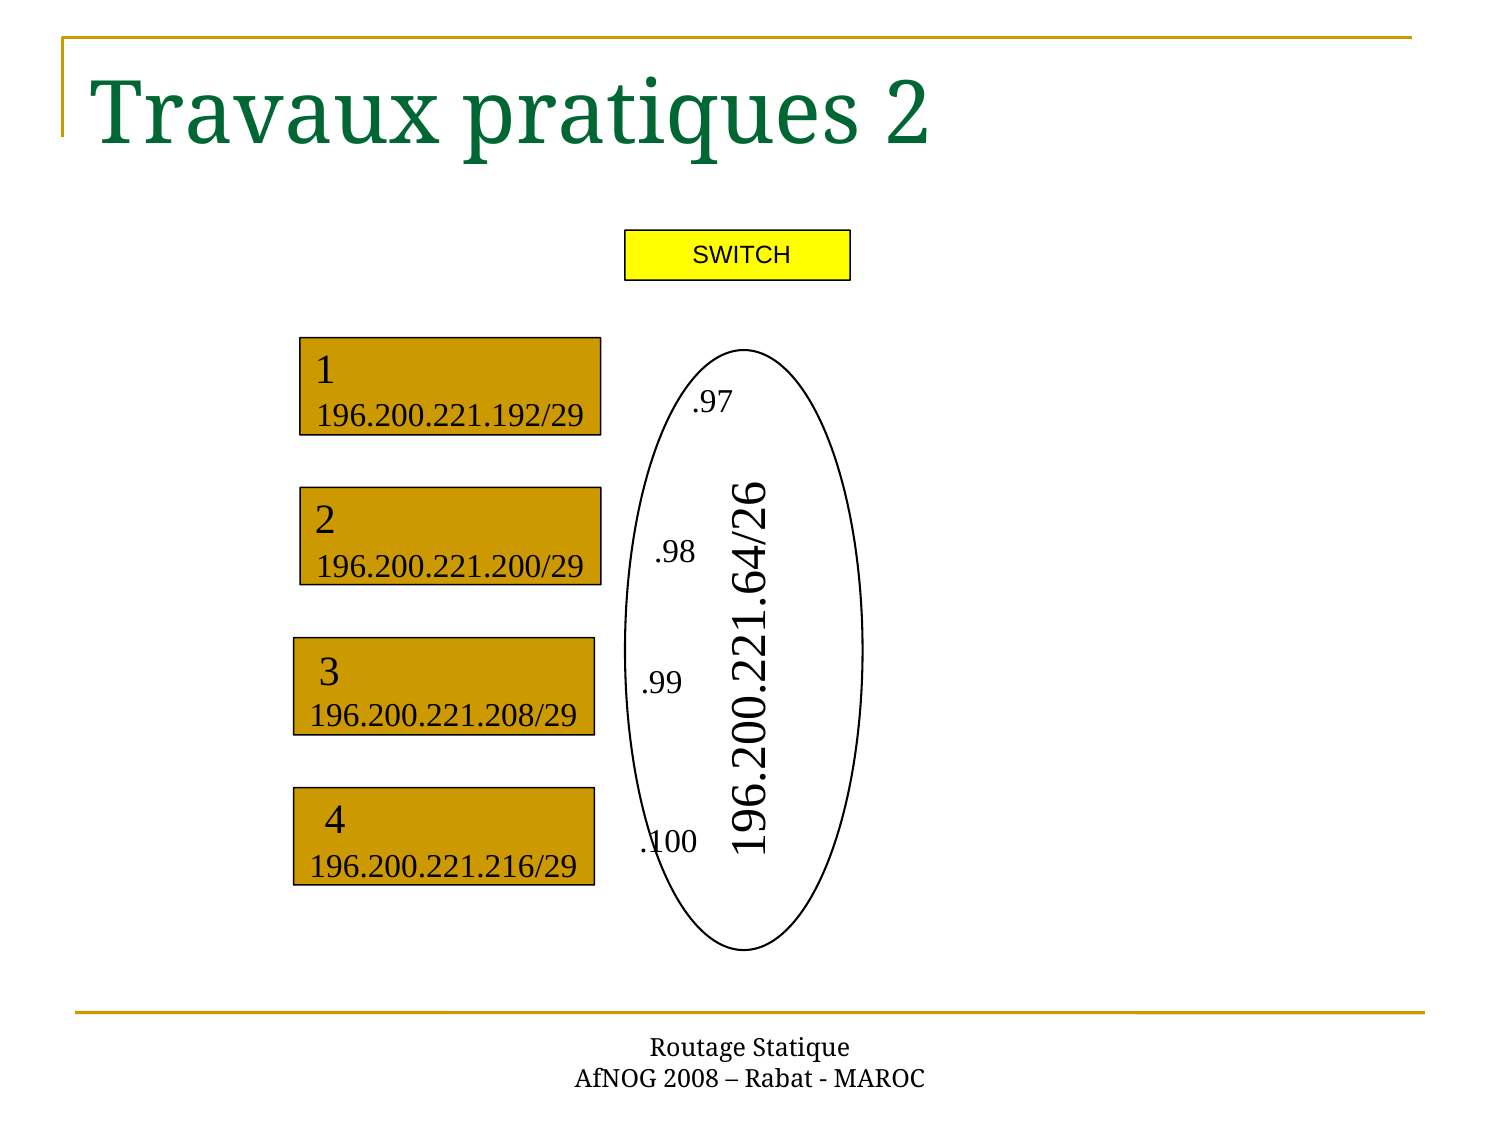

# Travaux pratiques 2
SWITCH
1
.97
196.200.221.192/29
2
.98
196.200.221.200/29
196.200.221.64/26
3
.99
196.200.221.208/29
4
.100
196.200.221.216/29